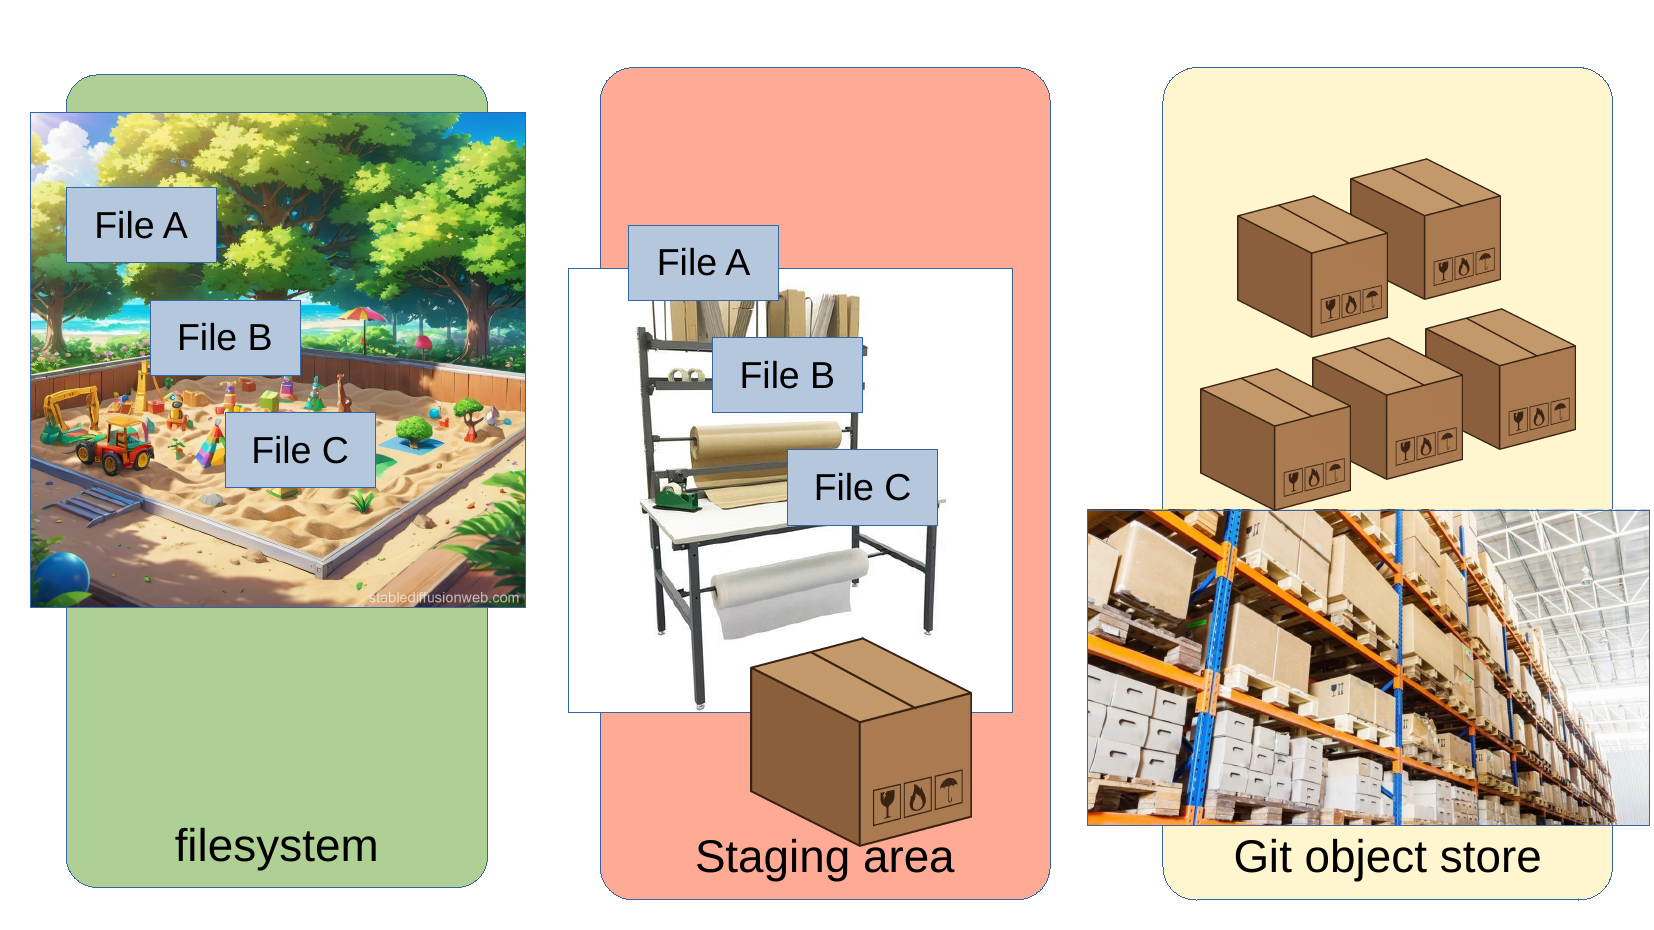

Staging area
Git object store
filesystem
File A
File A
File B
File B
File C
File C